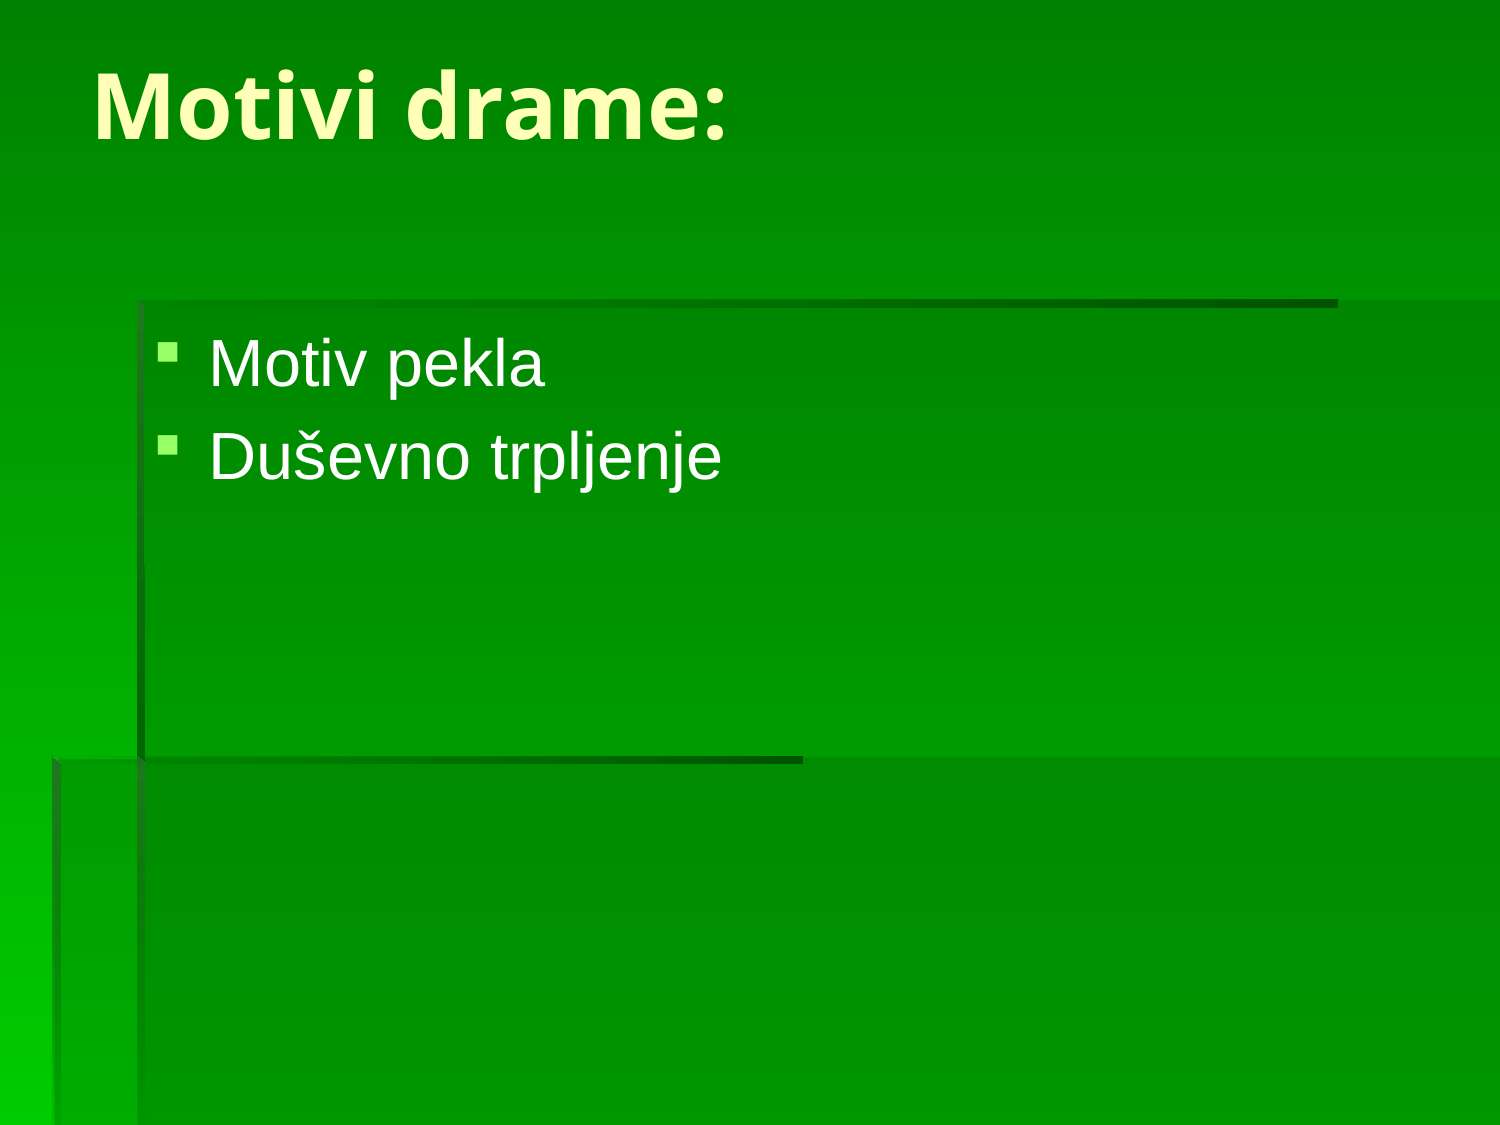

# Motivi drame:
Motiv pekla
Duševno trpljenje